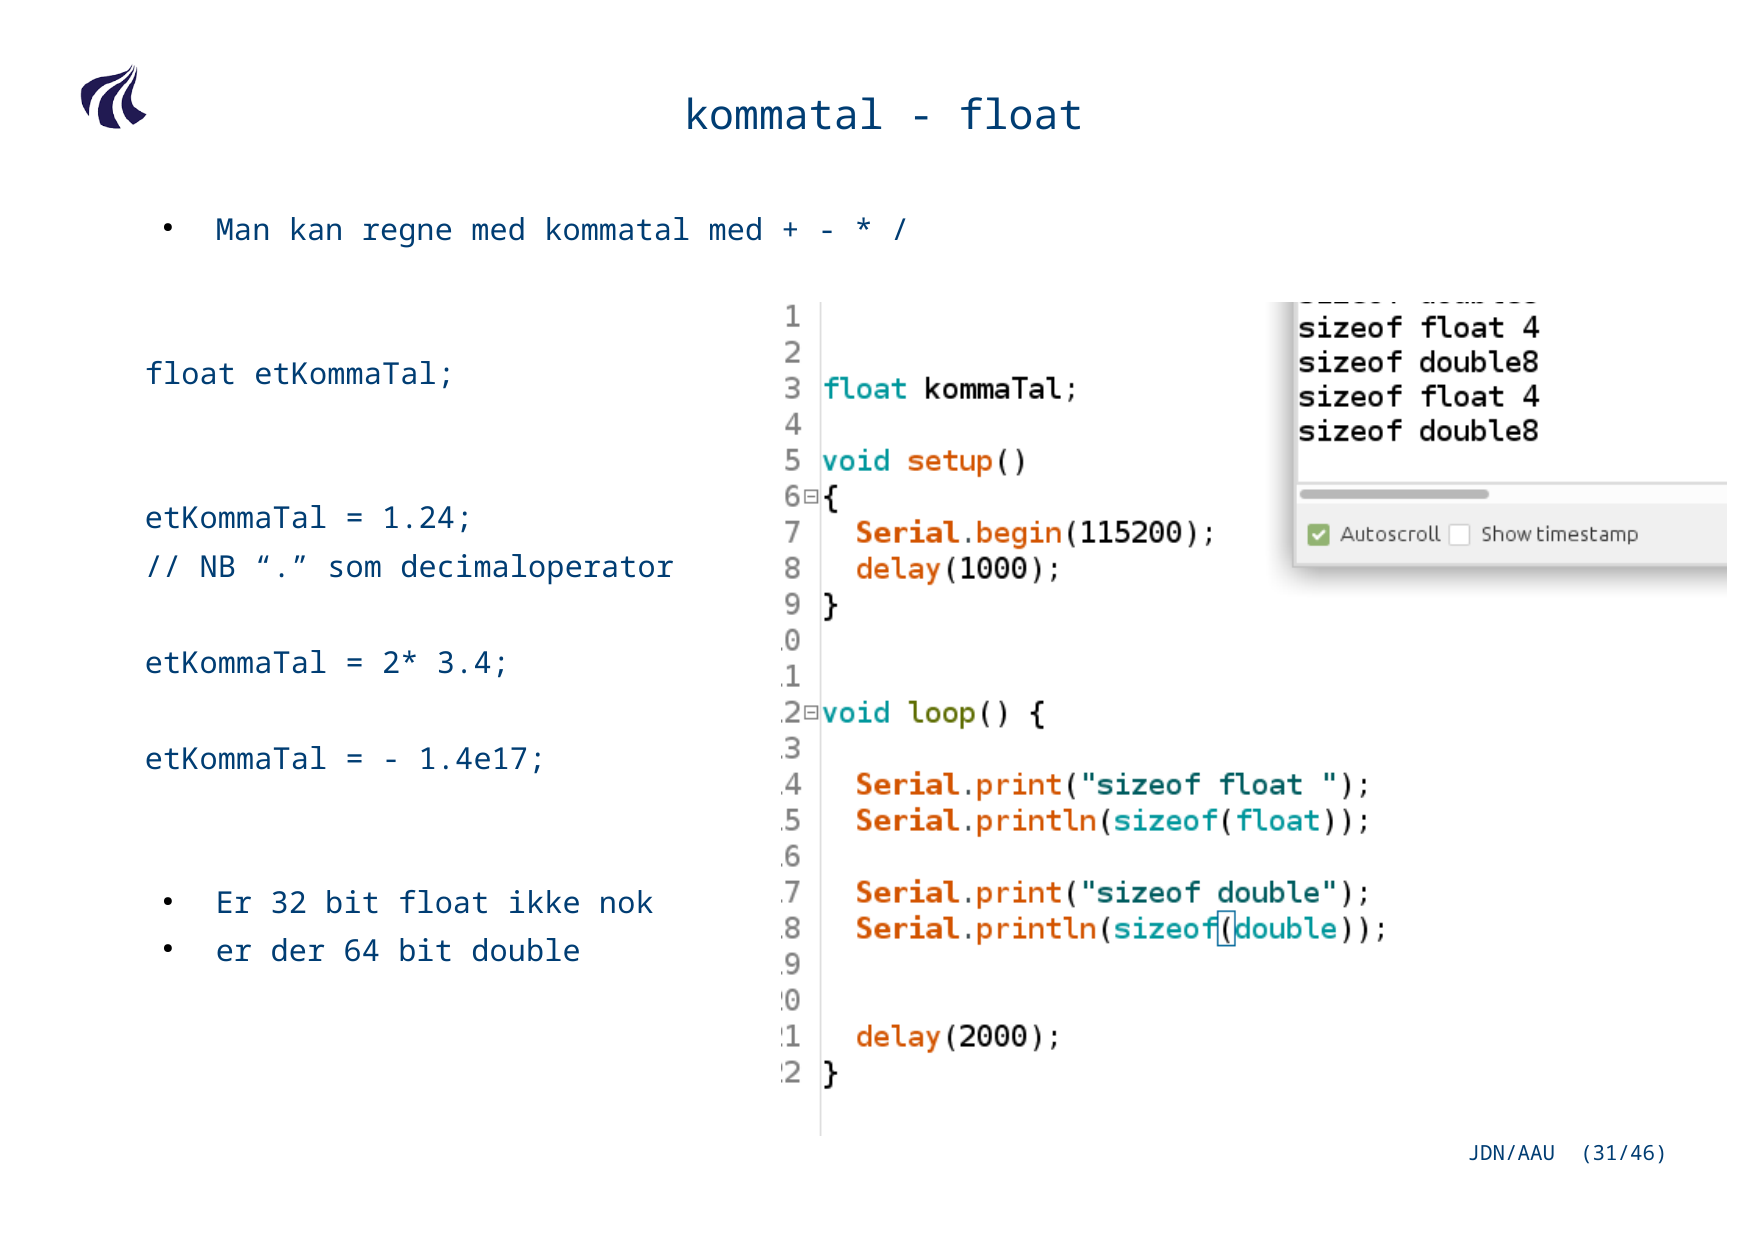

# kommatal - float
Man kan regne med kommatal med + - * /
float etKommaTal;
etKommaTal = 1.24;
// NB “.” som decimaloperator
etKommaTal = 2* 3.4;
etKommaTal = - 1.4e17;
Er 32 bit float ikke nok
er der 64 bit double